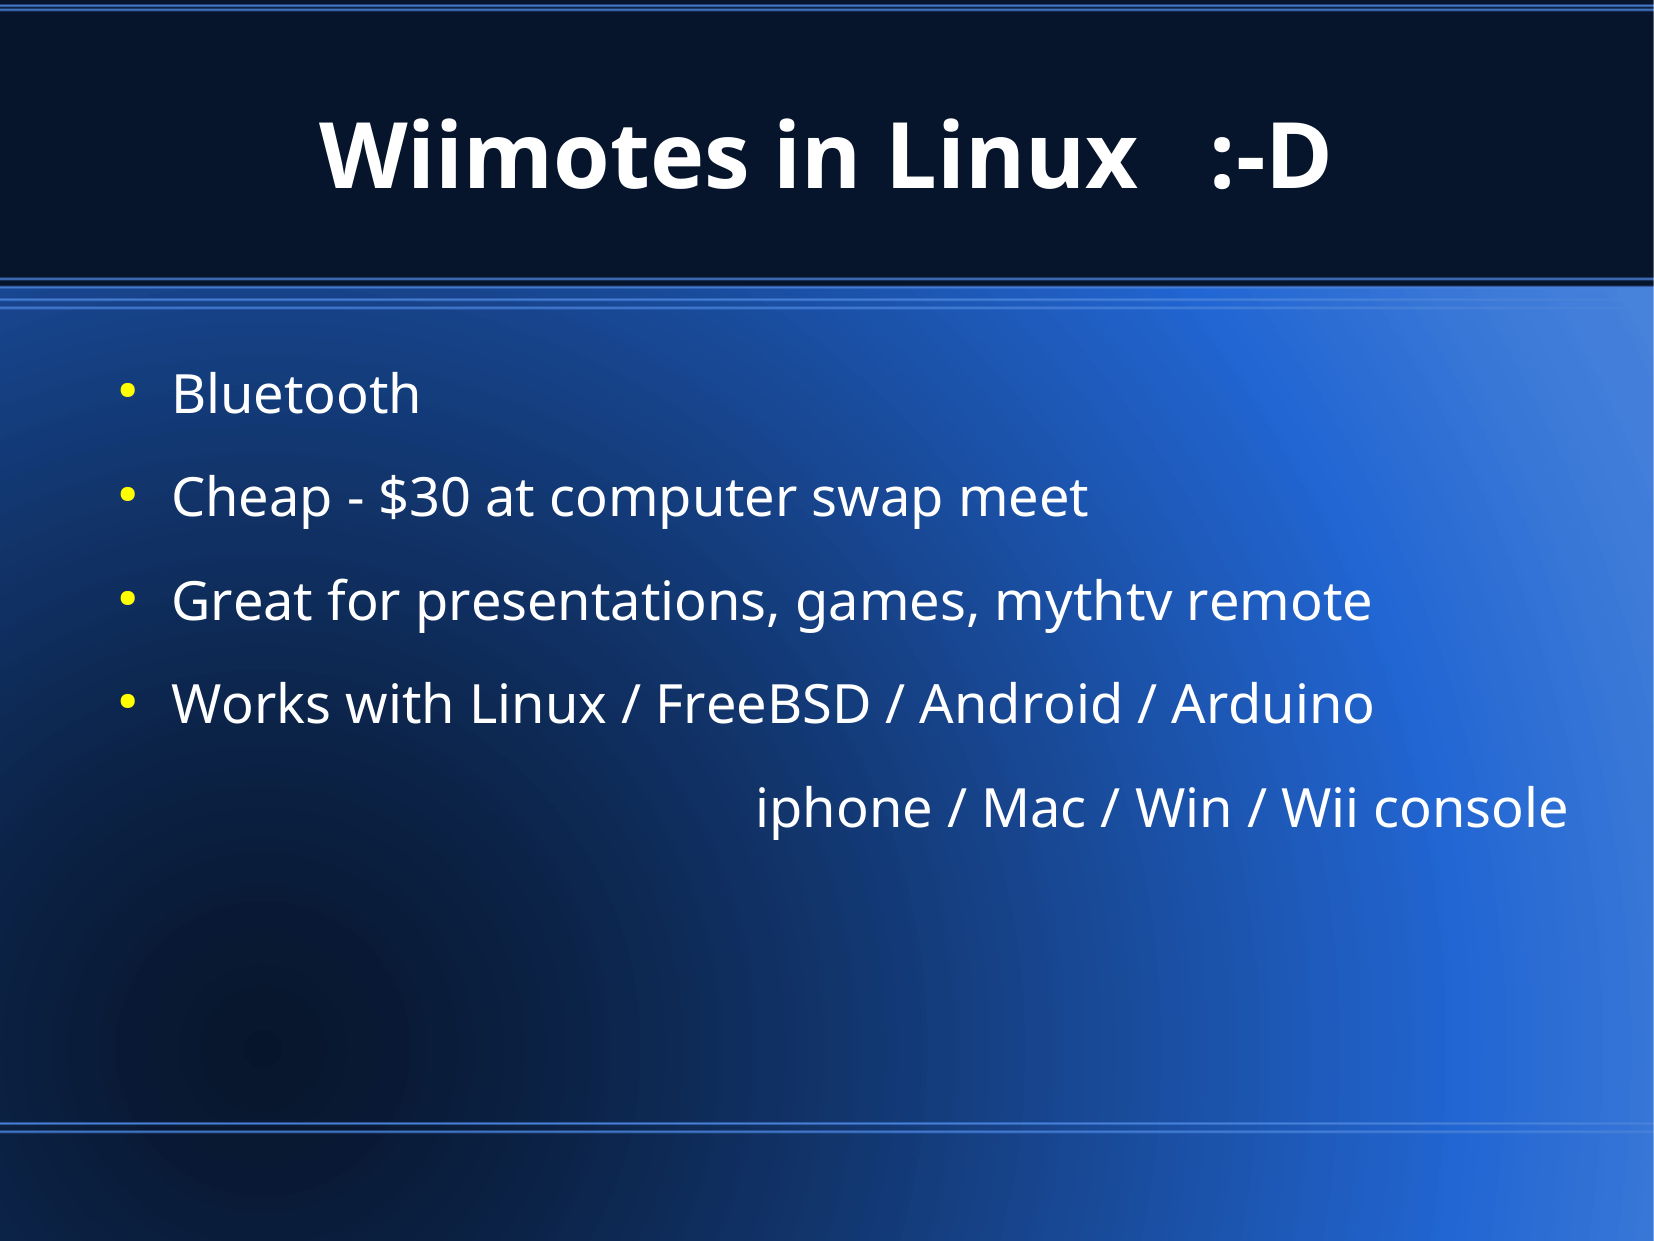

# Wiimotes in Linux :-D
Bluetooth
Cheap - $30 at computer swap meet
Great for presentations, games, mythtv remote
Works with Linux / FreeBSD / Android / Arduino
iphone / Mac / Win / Wii console